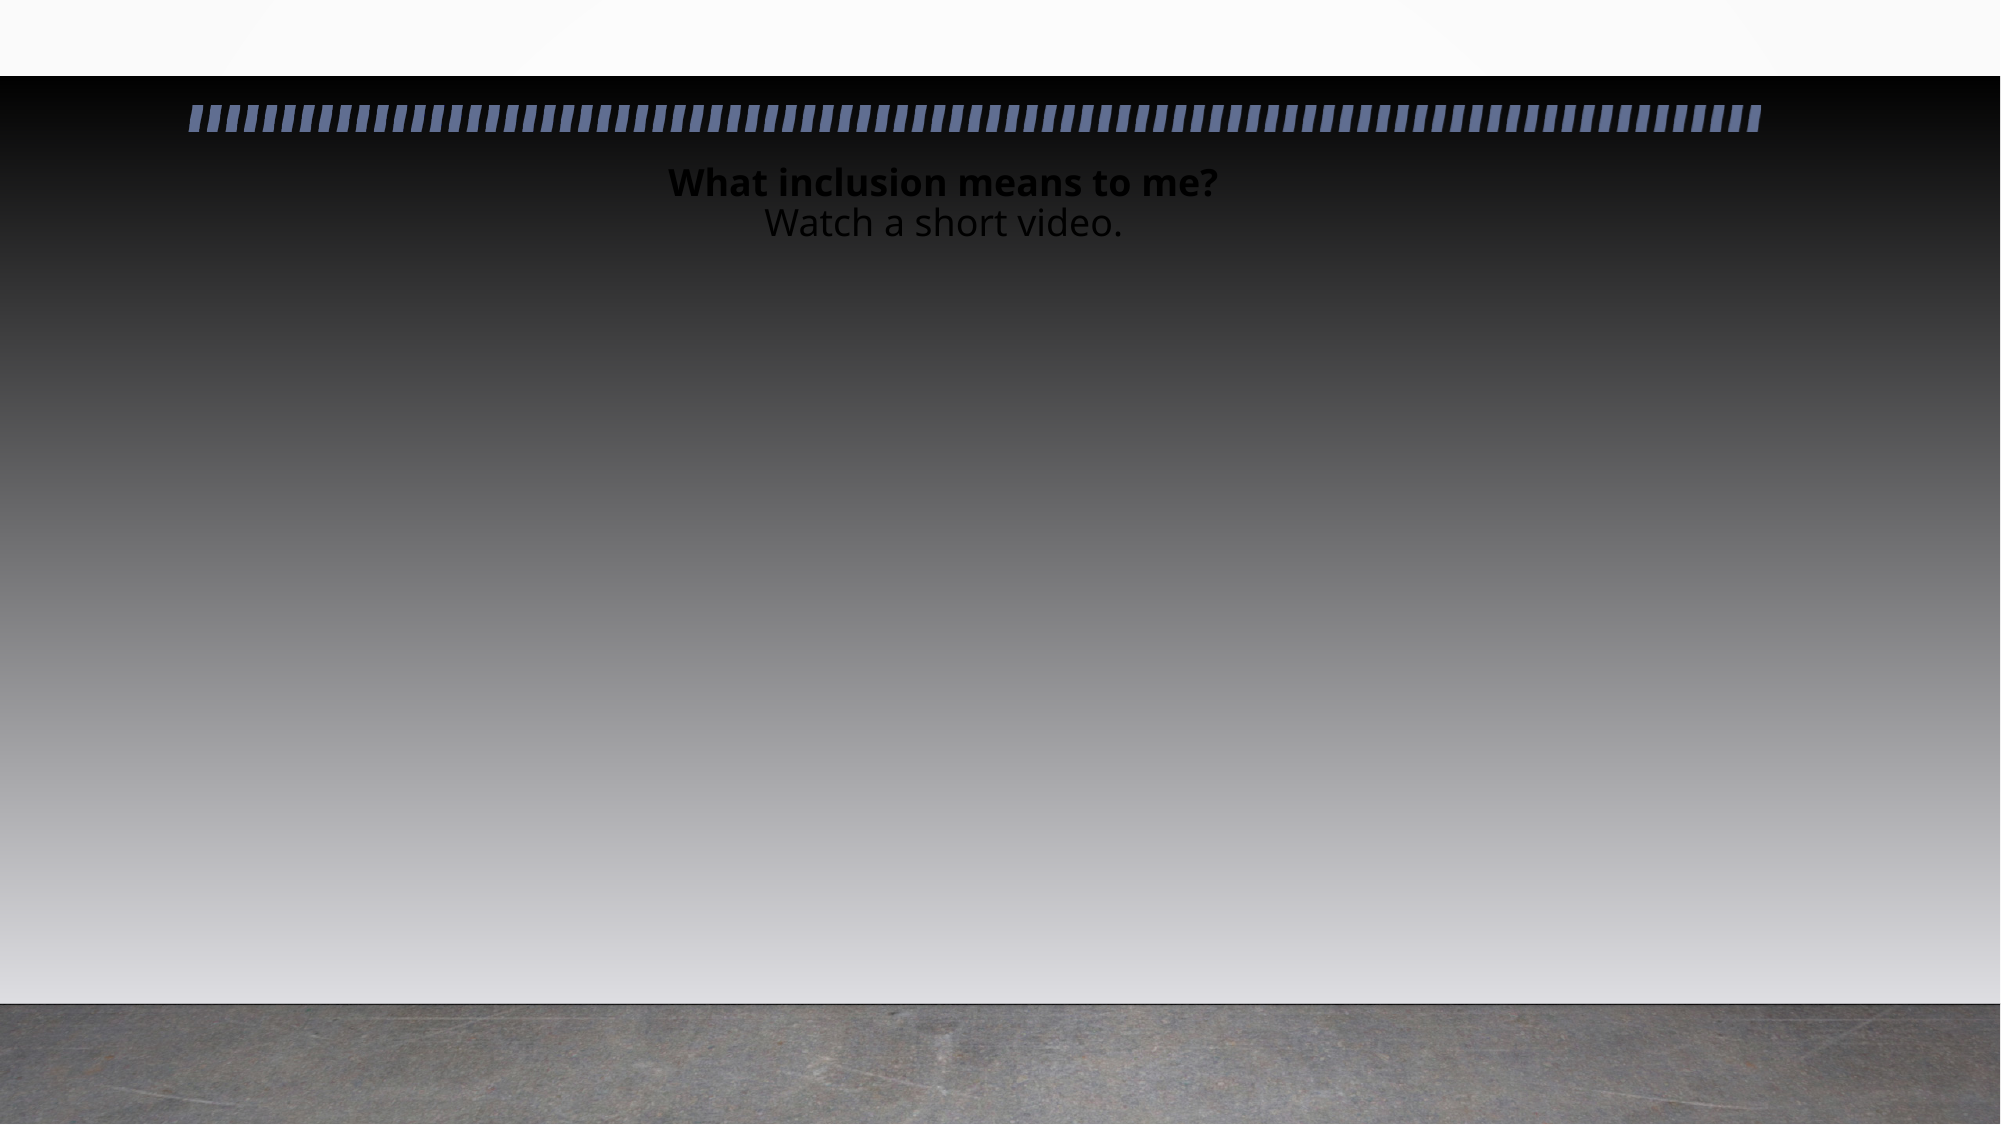

# What inclusion means to me? Watch a short video.